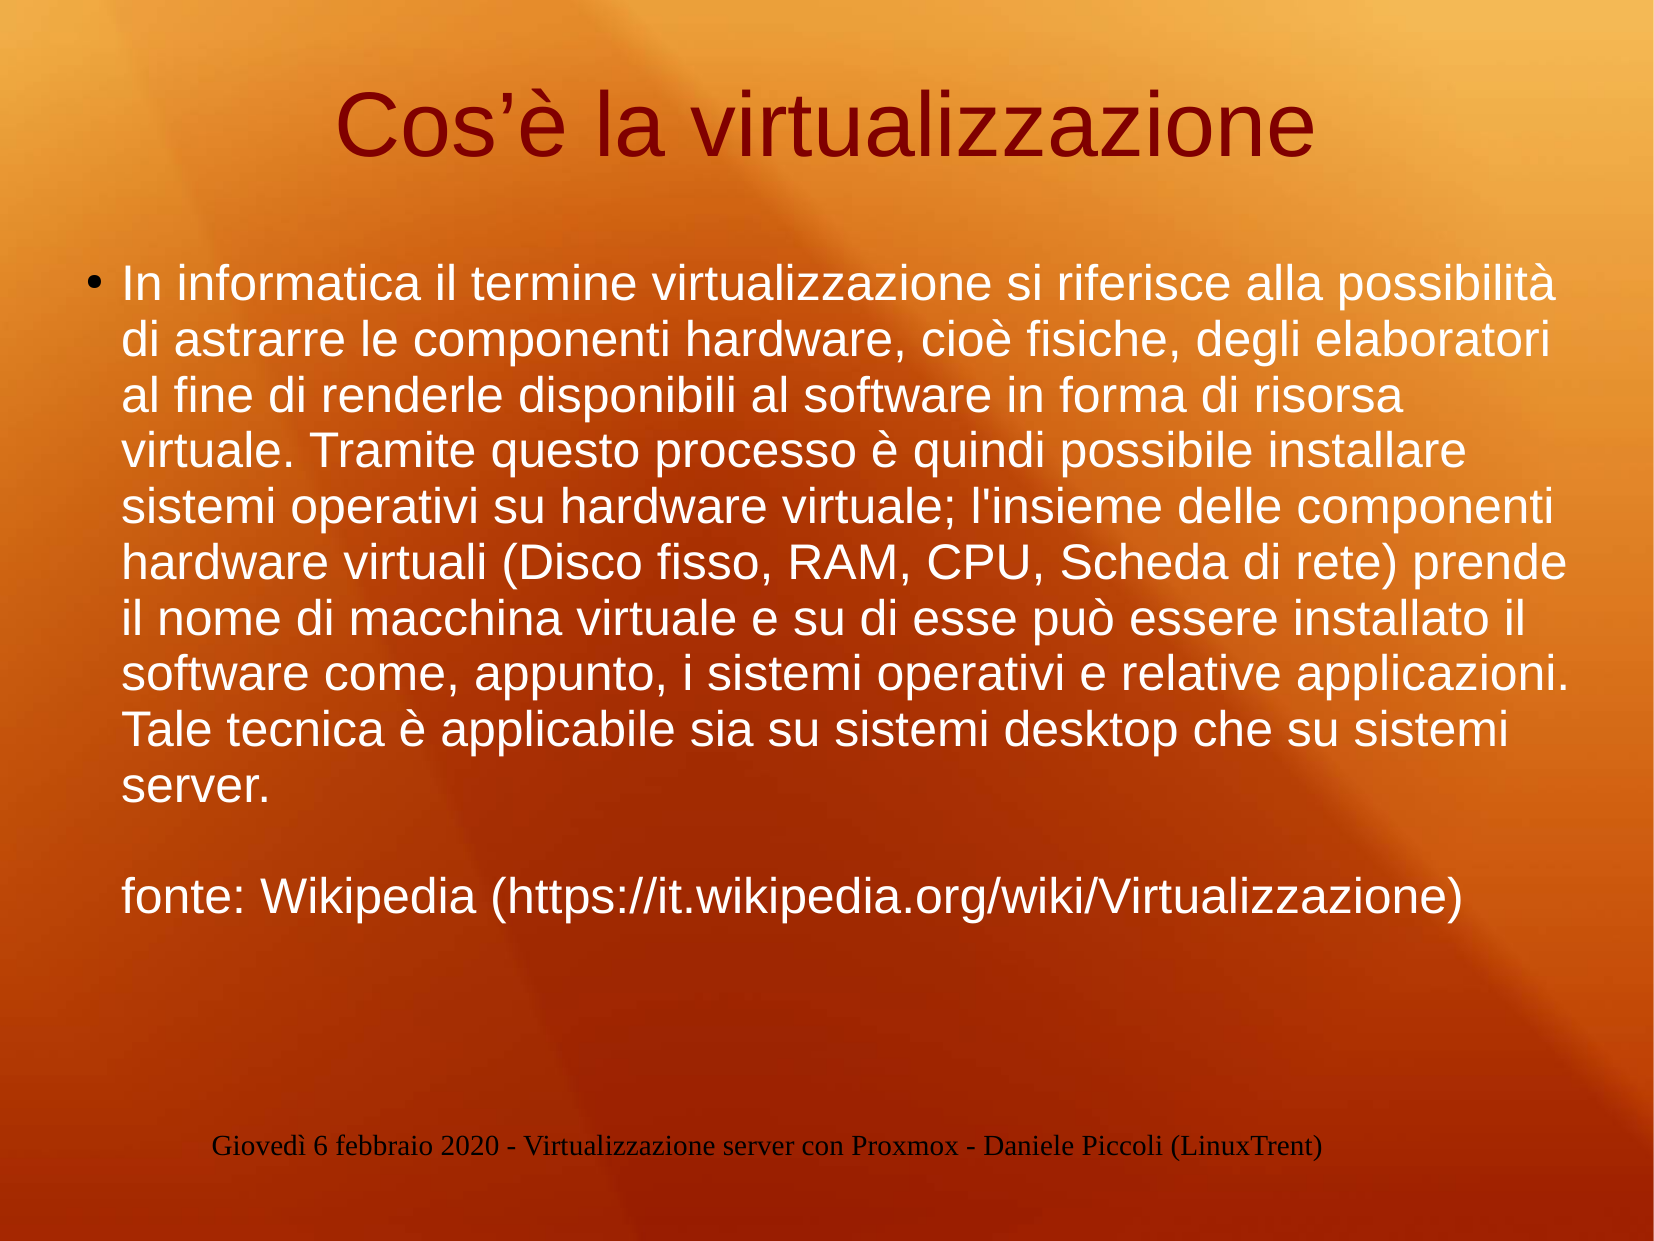

# Cos’è la virtualizzazione
In informatica il termine virtualizzazione si riferisce alla possibilità di astrarre le componenti hardware, cioè fisiche, degli elaboratori al fine di renderle disponibili al software in forma di risorsa virtuale. Tramite questo processo è quindi possibile installare sistemi operativi su hardware virtuale; l'insieme delle componenti hardware virtuali (Disco fisso, RAM, CPU, Scheda di rete) prende il nome di macchina virtuale e su di esse può essere installato il software come, appunto, i sistemi operativi e relative applicazioni. Tale tecnica è applicabile sia su sistemi desktop che su sistemi server.
fonte: Wikipedia (https://it.wikipedia.org/wiki/Virtualizzazione)
Giovedì 6 febbraio 2020 - Virtualizzazione server con Proxmox - Daniele Piccoli (LinuxTrent)